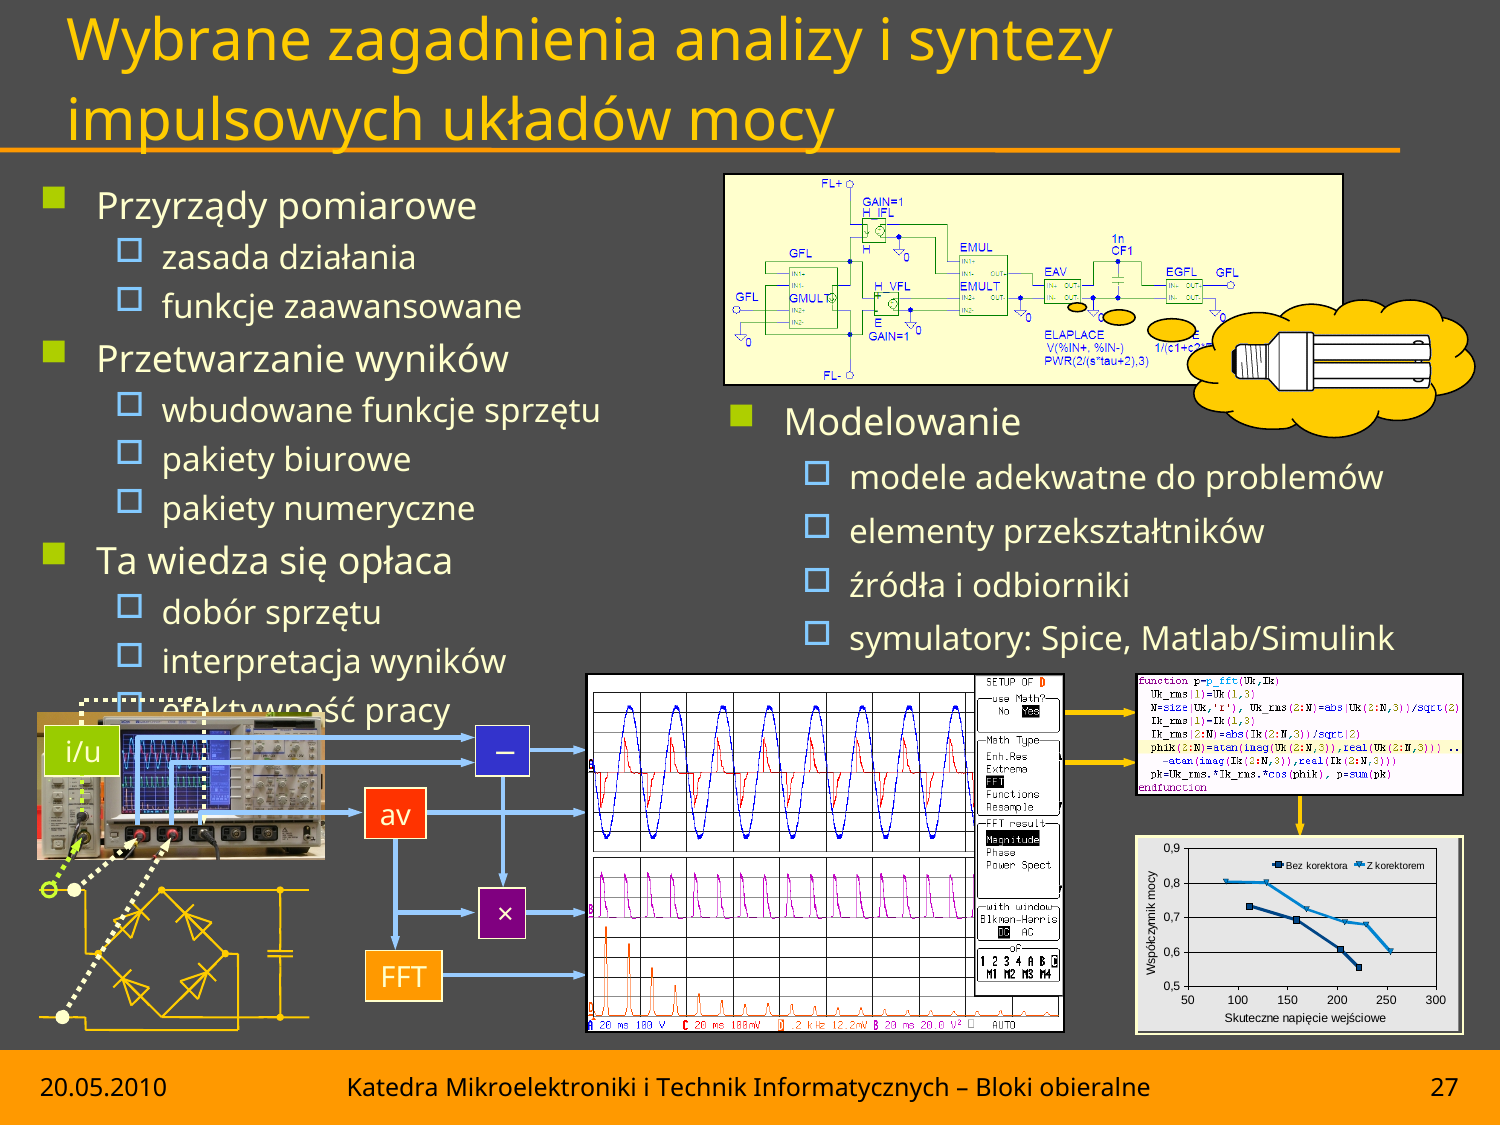

# Wybrane zagadnienia analizy i syntezy impulsowych układów mocy
Przyrządy pomiarowe
zasada działania
funkcje zaawansowane
Przetwarzanie wyników
wbudowane funkcje sprzętu
pakiety biurowe
pakiety numeryczne
Ta wiedza się opłaca
dobór sprzętu
interpretacja wyników
efektywność pracy
Modelowanie
modele adekwatne do problemów
elementy przekształtników
źródła i odbiorniki
symulatory: Spice, Matlab/Simulink
i/u
−
av
×
FFT
20.05.2010
Katedra Mikroelektroniki i Technik Informatycznych – Bloki obieralne
27